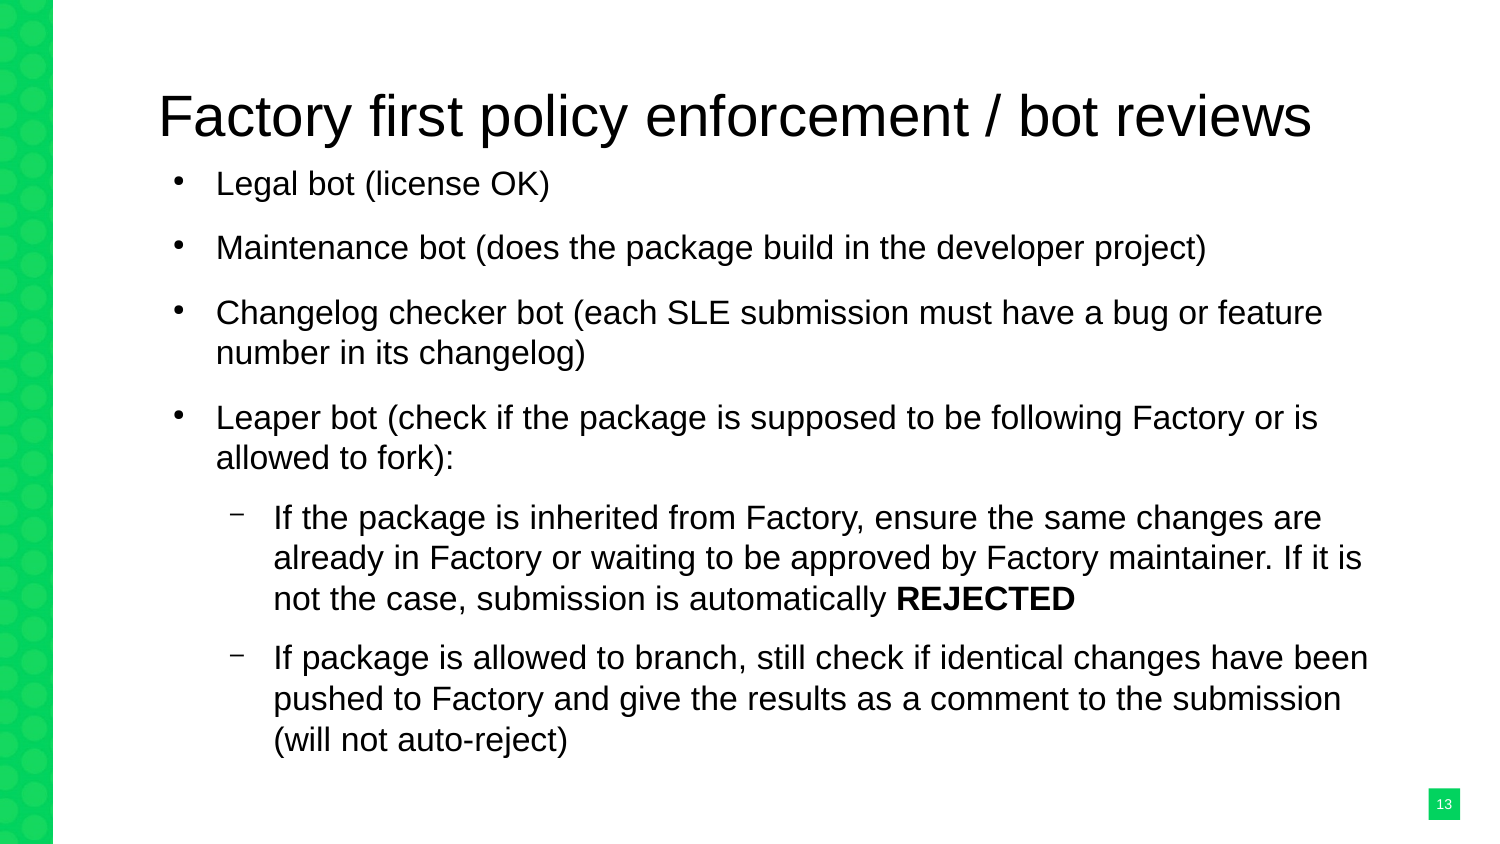

# Factory first policy enforcement / bot reviews
Legal bot (license OK)
Maintenance bot (does the package build in the developer project)
Changelog checker bot (each SLE submission must have a bug or feature number in its changelog)
Leaper bot (check if the package is supposed to be following Factory or is allowed to fork):
If the package is inherited from Factory, ensure the same changes are already in Factory or waiting to be approved by Factory maintainer. If it is not the case, submission is automatically REJECTED
If package is allowed to branch, still check if identical changes have been pushed to Factory and give the results as a comment to the submission (will not auto-reject)